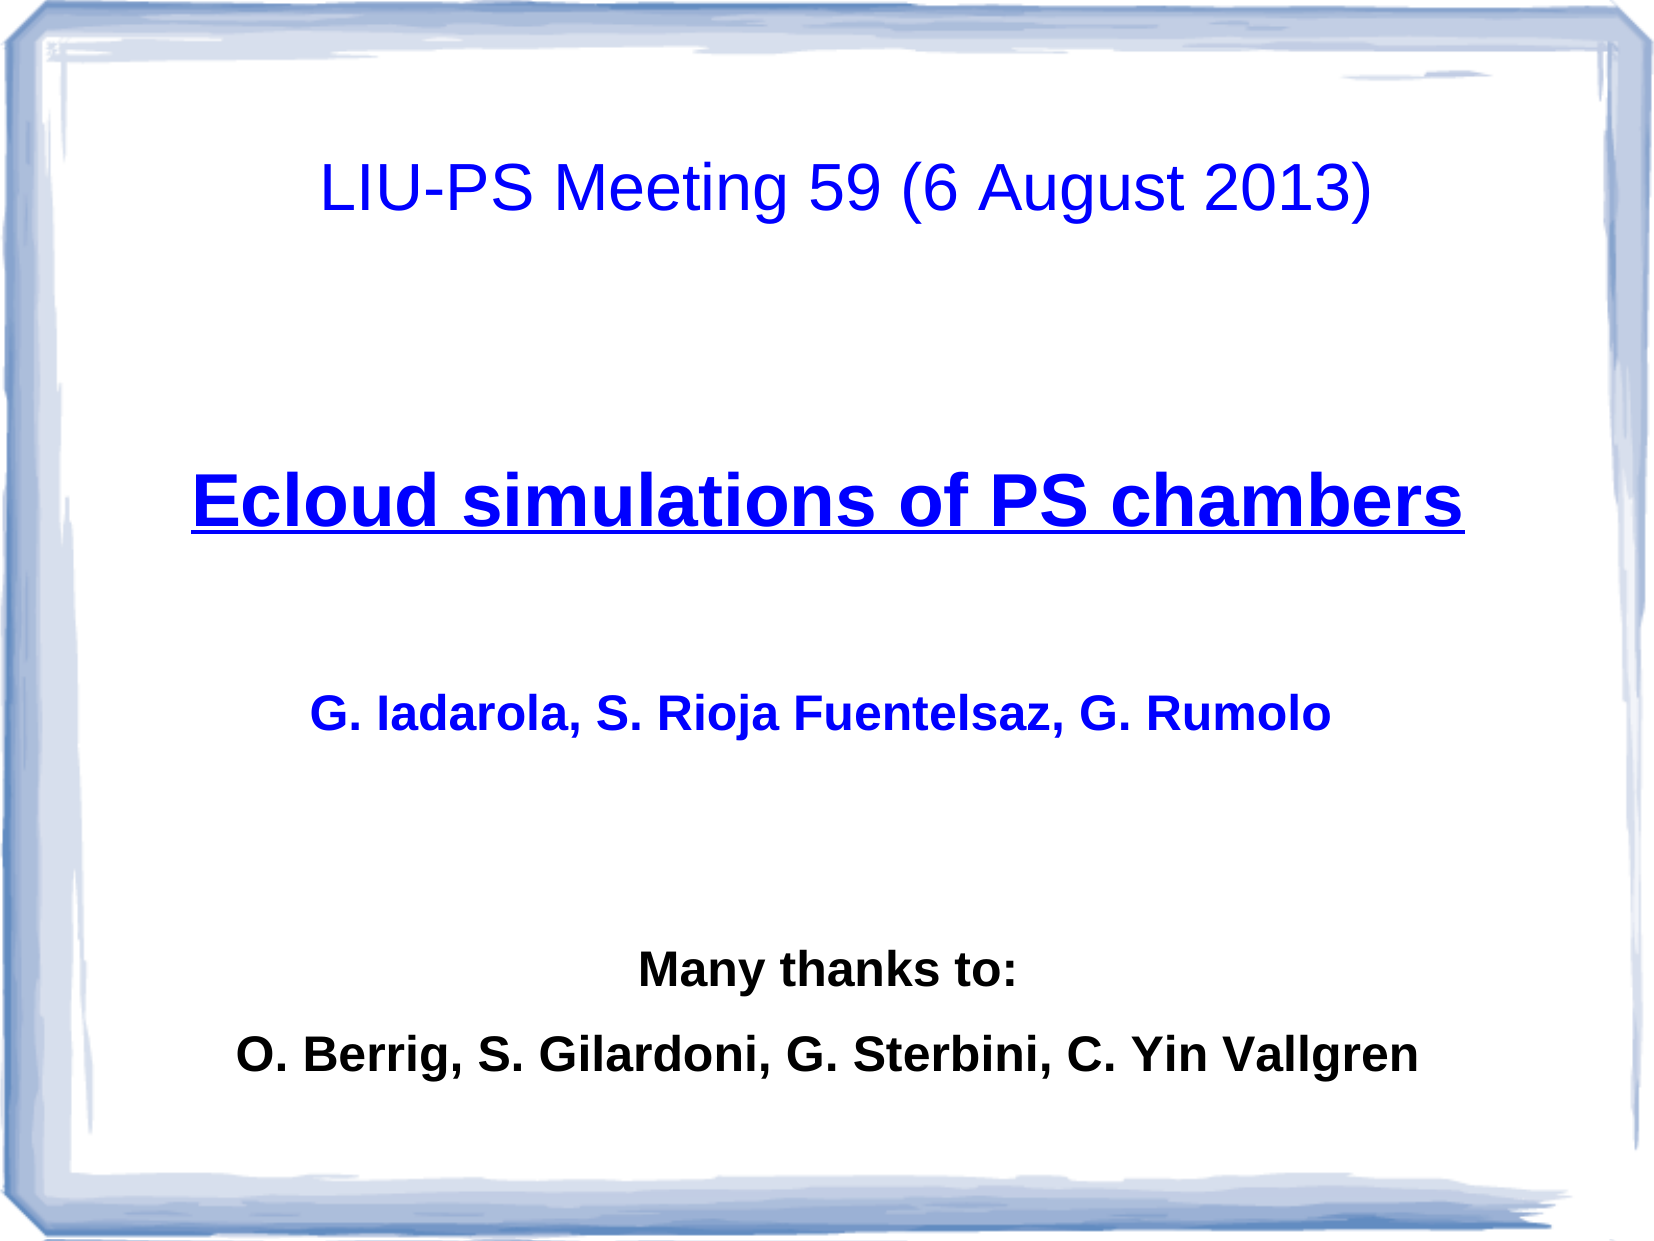

#
LIU-PS Meeting 59 (6 August 2013)
Ecloud simulations of PS chambers
G. Iadarola, S. Rioja Fuentelsaz, G. Rumolo
Many thanks to:
O. Berrig, S. Gilardoni, G. Sterbini, C. Yin Vallgren